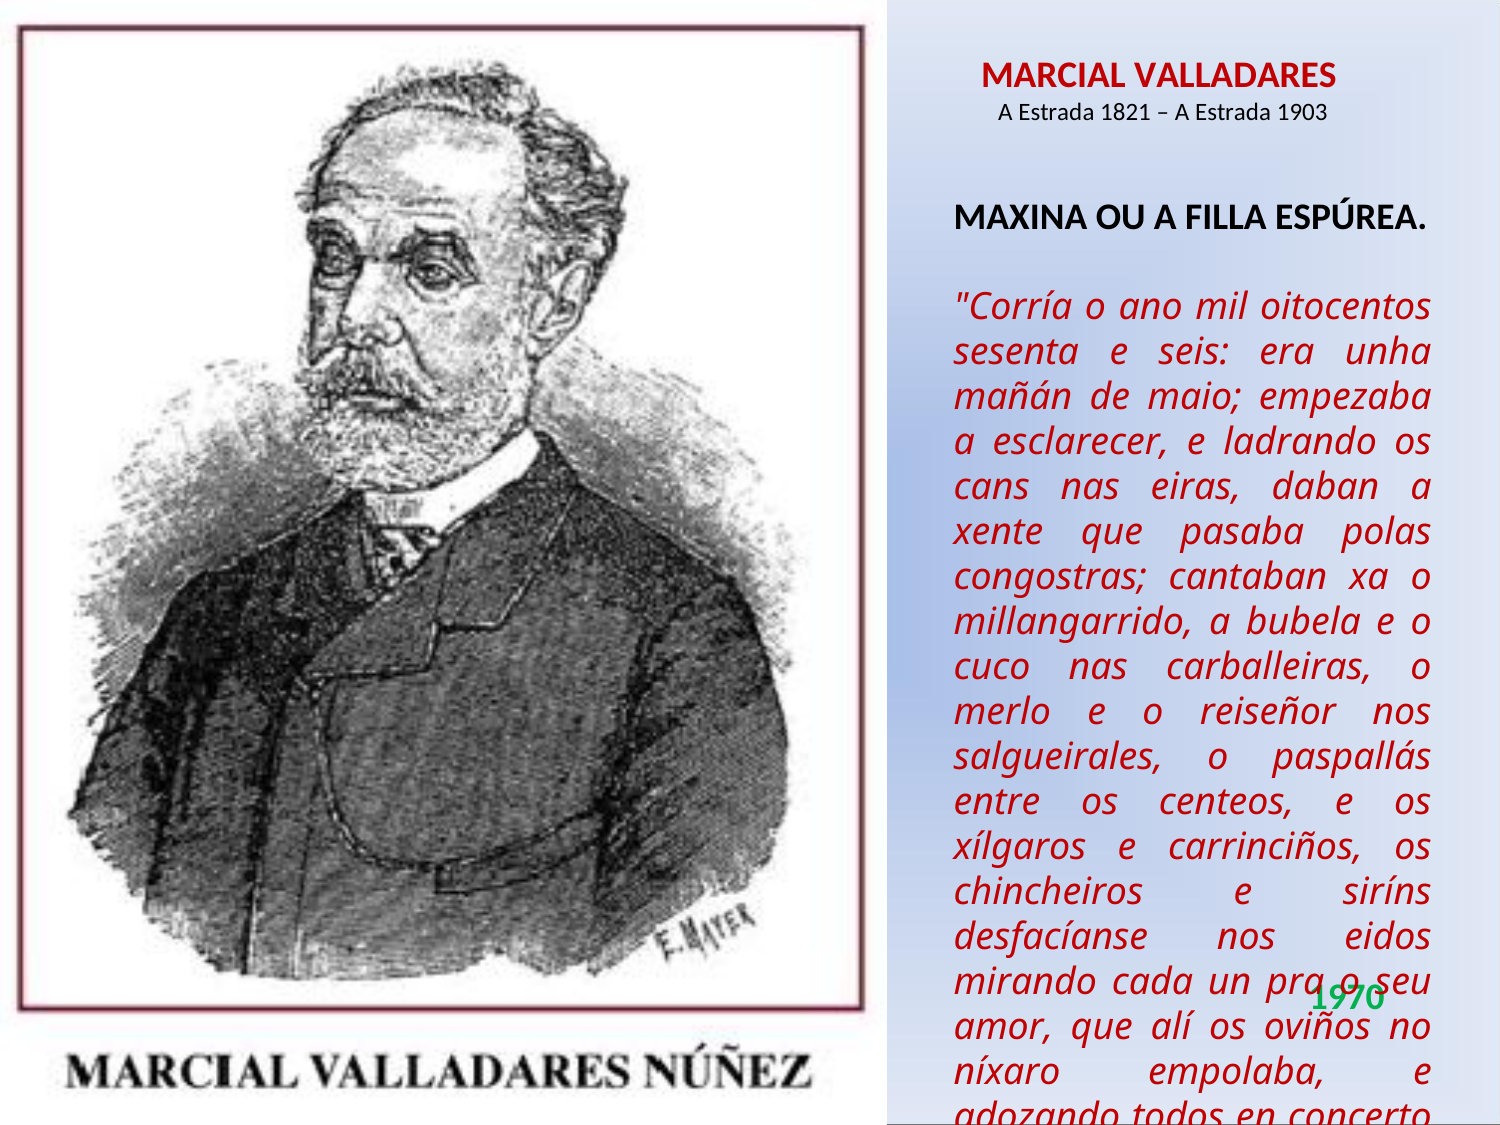

MARCIAL VALLADARES
A Estrada 1821 – A Estrada 1903
MAXINA OU A FILLA ESPÚREA.
"Corría o ano mil oitocentos sesenta e seis: era unha mañán de maio; empezaba a esclarecer, e ladrando os cans nas eiras, daban a xente que pasaba polas congostras; cantaban xa o millangarrido, a bubela e o cuco nas carballeiras, o merlo e o reiseñor nos salgueirales, o paspallás entre os centeos, e os xílgaros e carrinciños, os chincheiros e siríns desfacíanse nos eidos mirando cada un pra o seu amor, que alí os oviños no níxaro empolaba, e adozando todos en concerto vario, traballos preludio de maternidá...
1970